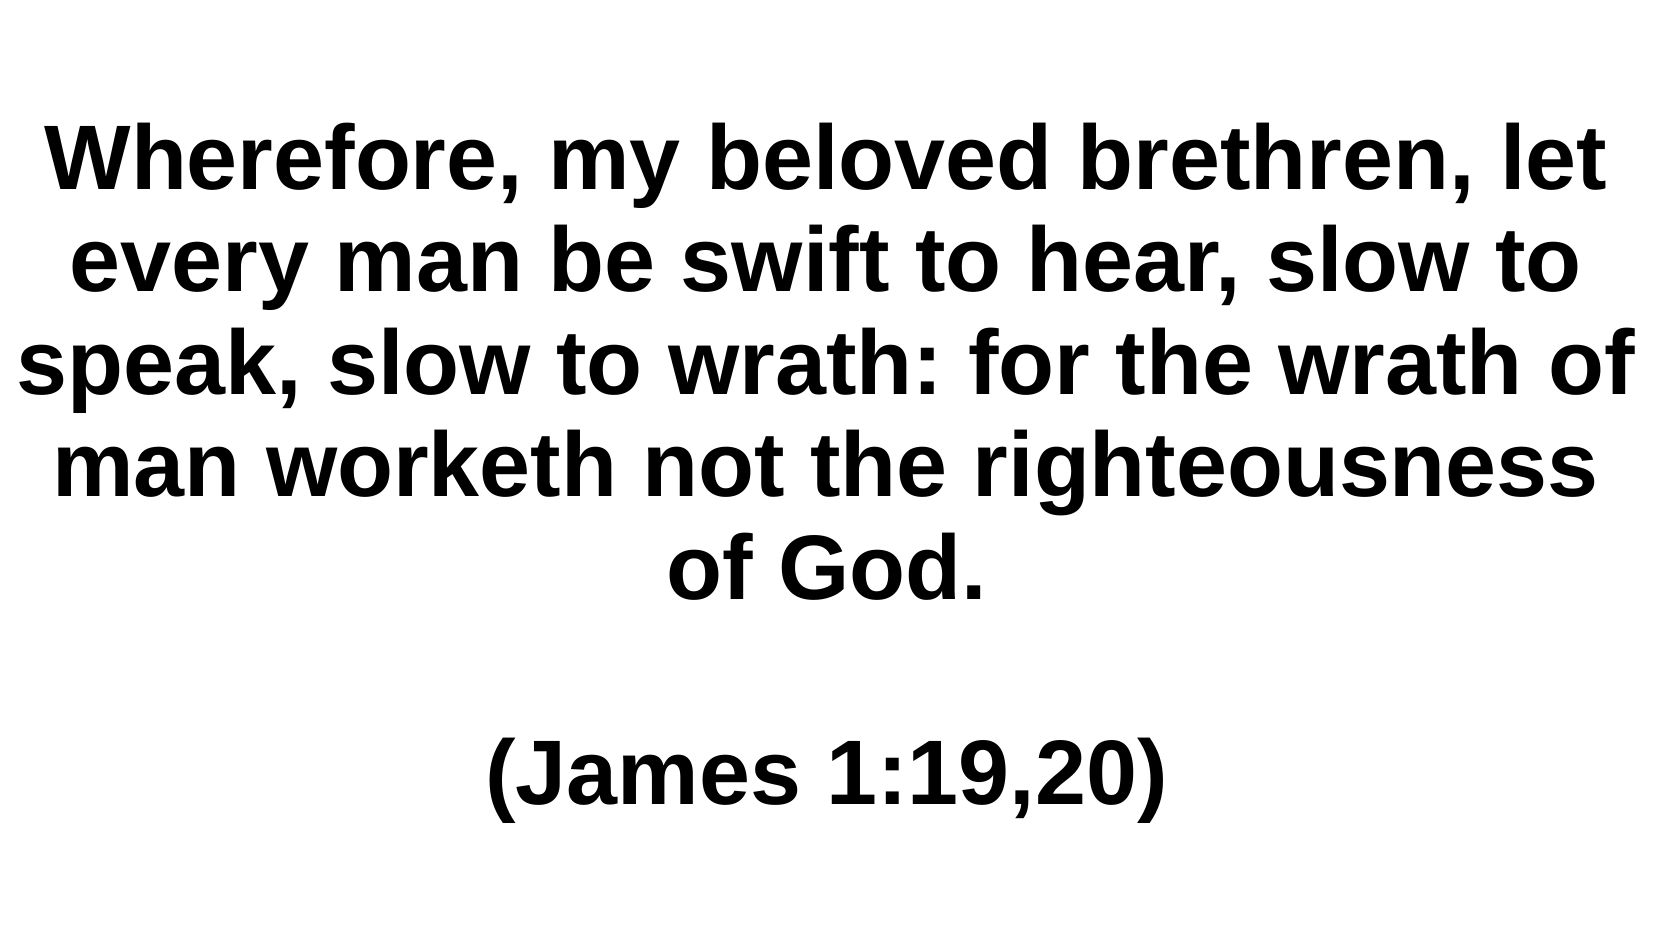

# Wherefore, my beloved brethren, let every man be swift to hear, slow to speak, slow to wrath: for the wrath of man worketh not the righteousness of God. (James 1:19,20)